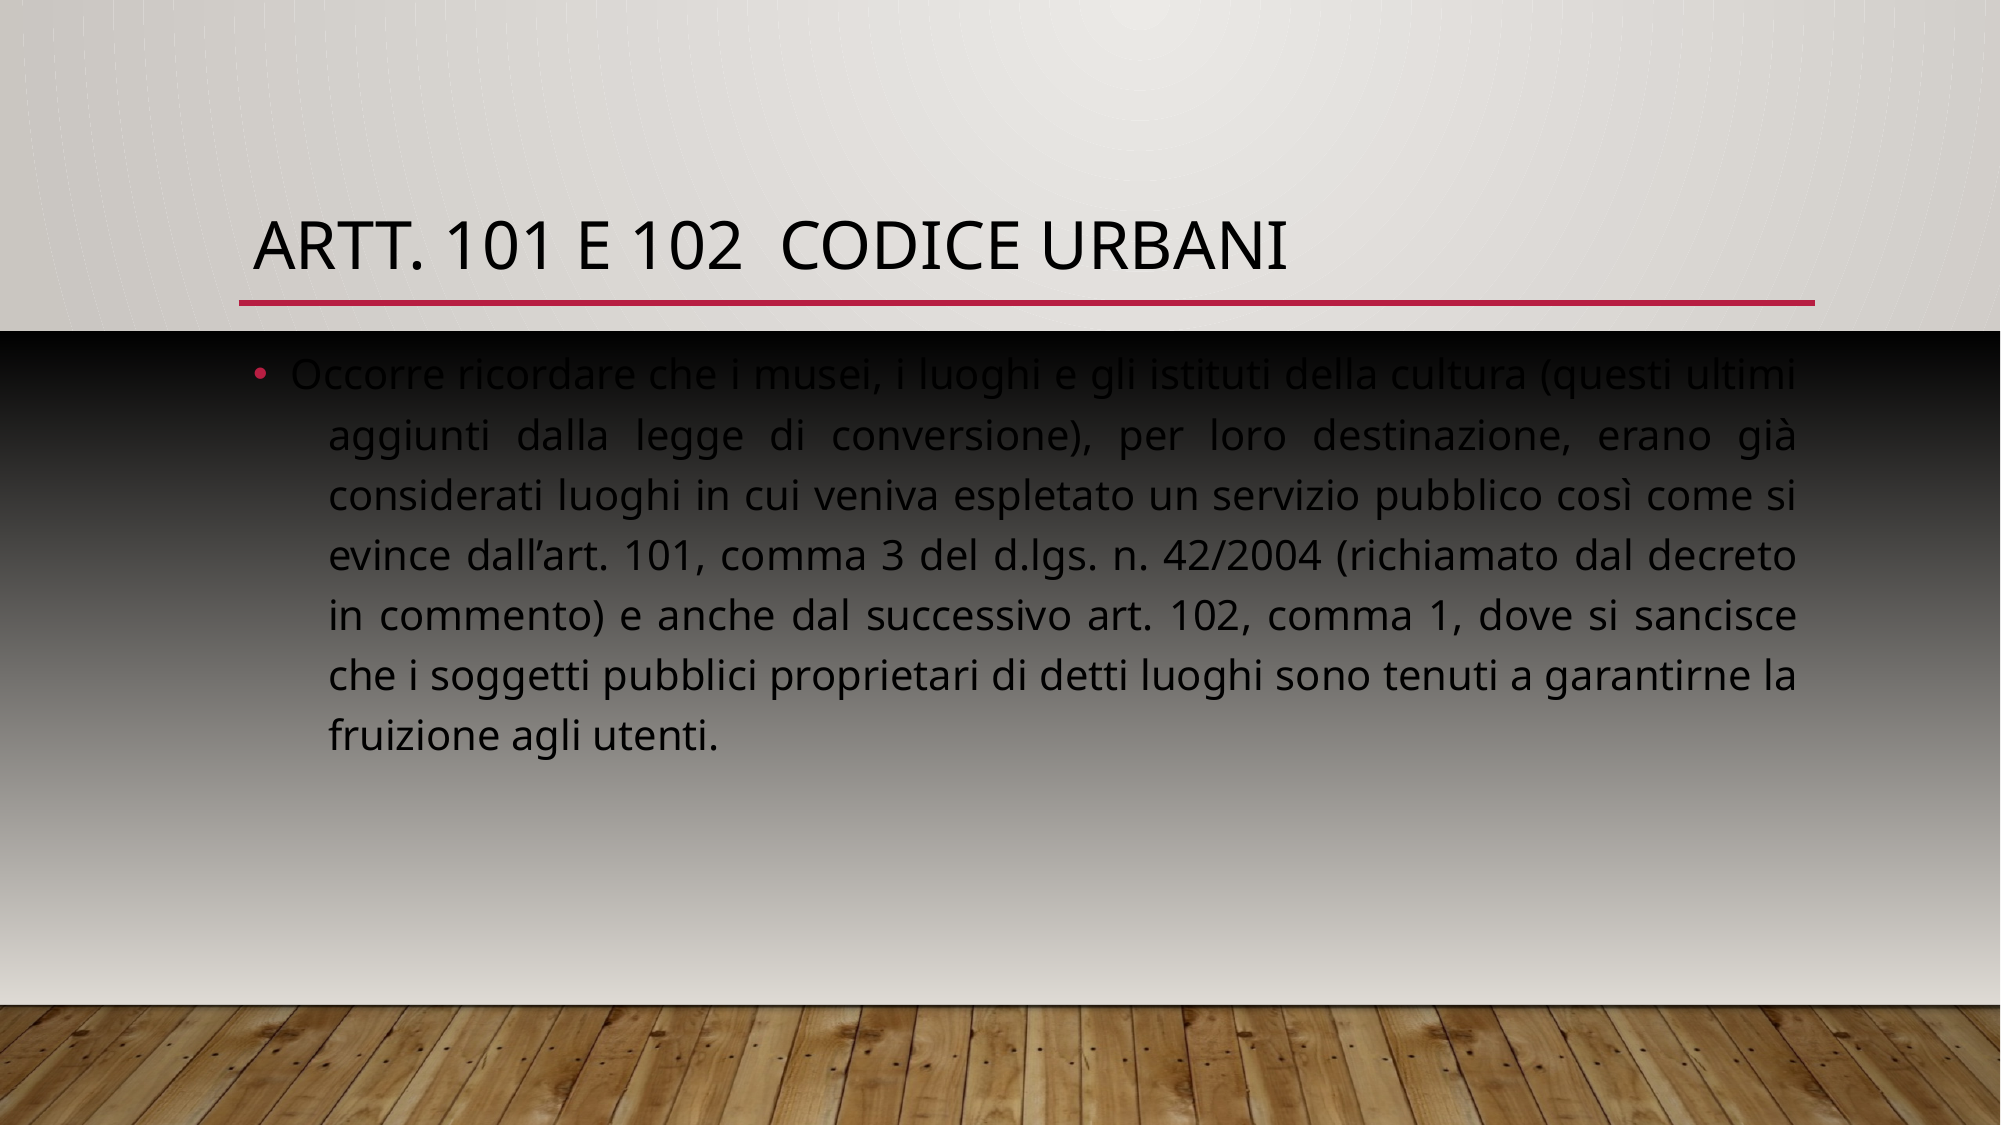

# Artt. 101 e 102 codice urbani
Occorre ricordare che i musei, i luoghi e gli istituti della cultura (questi ultimi aggiunti dalla legge di conversione), per loro destinazione, erano già considerati luoghi in cui veniva espletato un servizio pubblico così come si evince dall’art. 101, comma 3 del d.lgs. n. 42/2004 (richiamato dal decreto in commento) e anche dal successivo art. 102, comma 1, dove si sancisce che i soggetti pubblici proprietari di detti luoghi sono tenuti a garantirne la fruizione agli utenti.